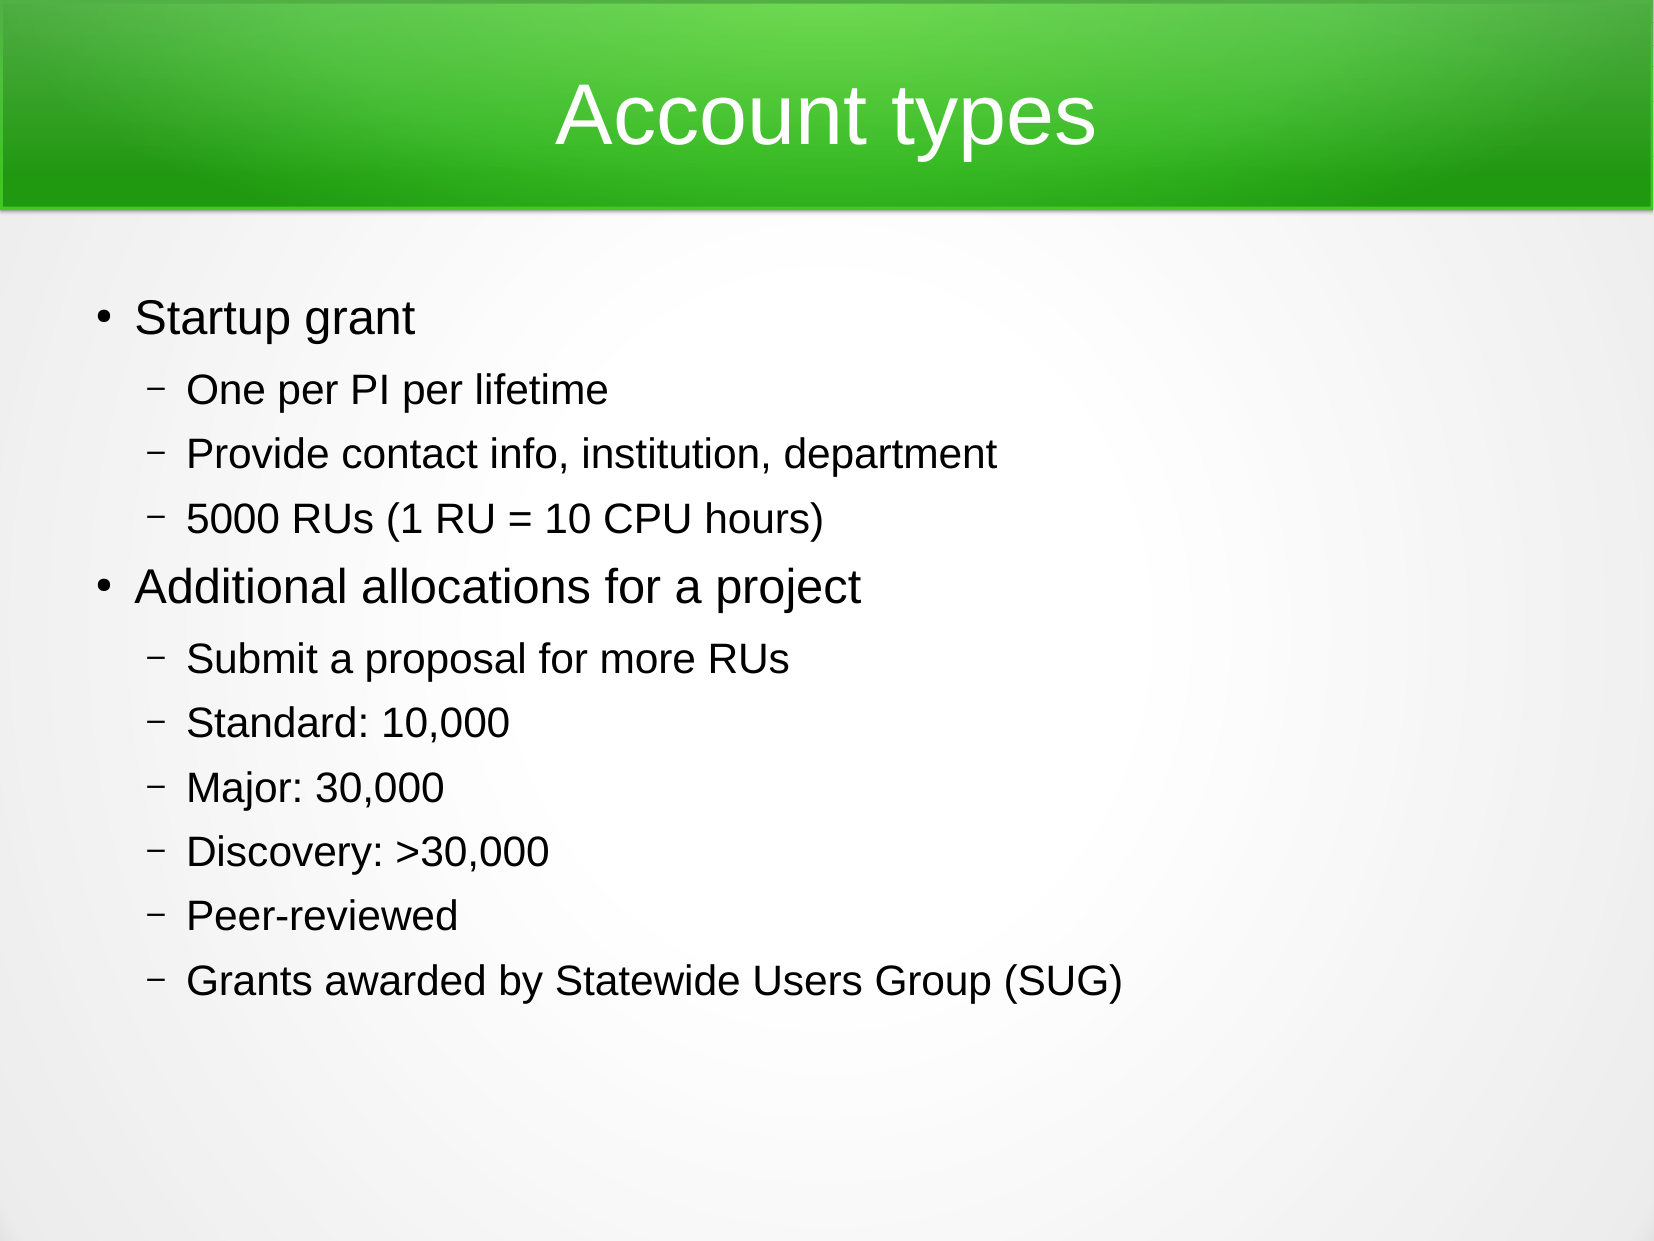

# Account types
Startup grant
One per PI per lifetime
Provide contact info, institution, department
5000 RUs (1 RU = 10 CPU hours)
Additional allocations for a project
Submit a proposal for more RUs
Standard: 10,000
Major: 30,000
Discovery: >30,000
Peer-reviewed
Grants awarded by Statewide Users Group (SUG)